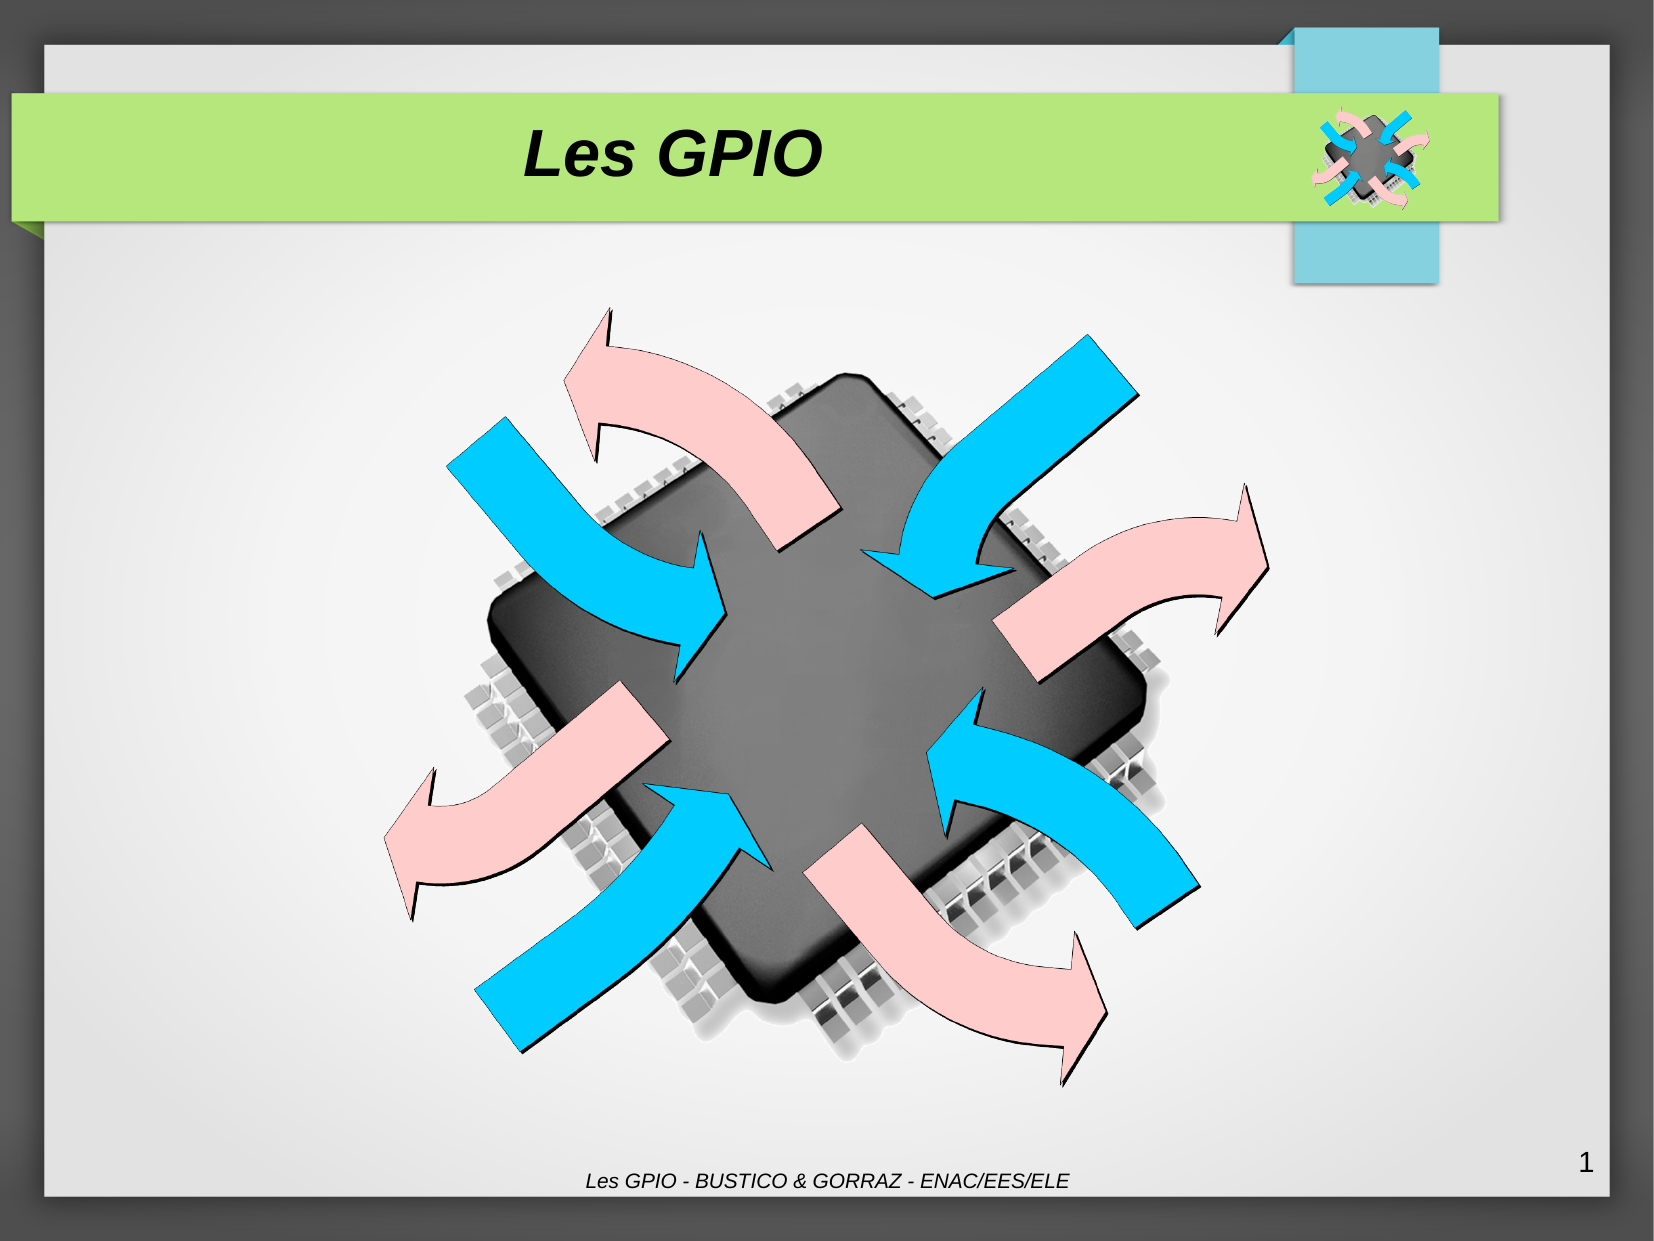

# Les GPIO
1
Les GPIO - BUSTICO & GORRAZ - ENAC/EES/ELE